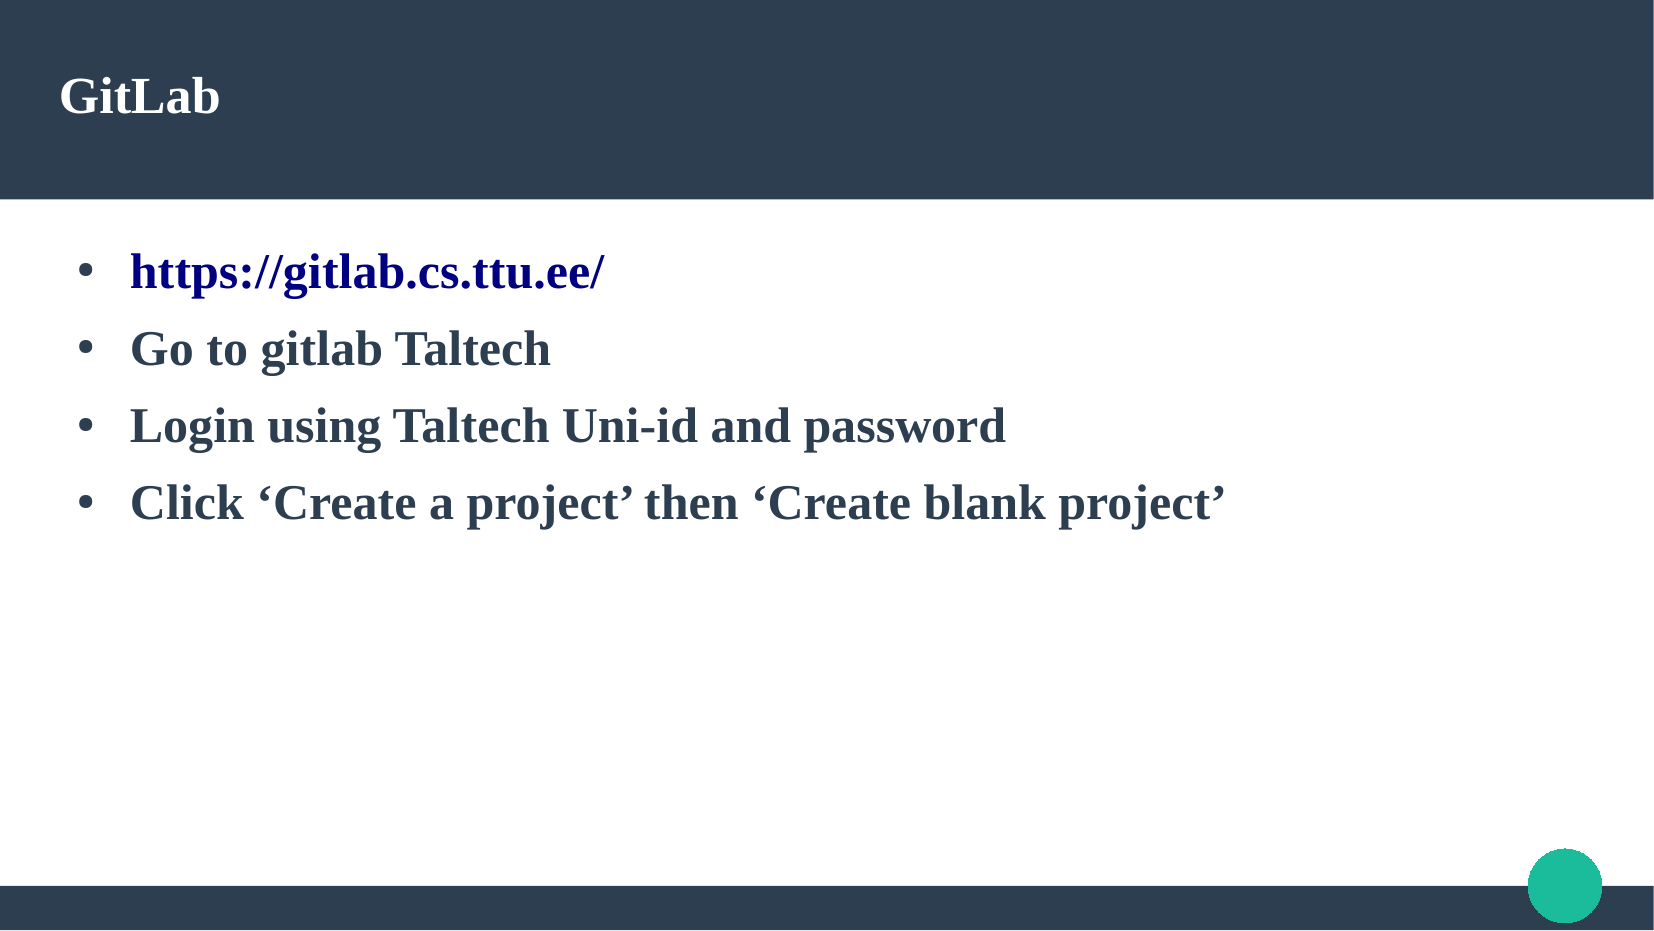

# GitLab
https://gitlab.cs.ttu.ee/
Go to gitlab Taltech
Login using Taltech Uni-id and password
Click ‘Create a project’ then ‘Create blank project’